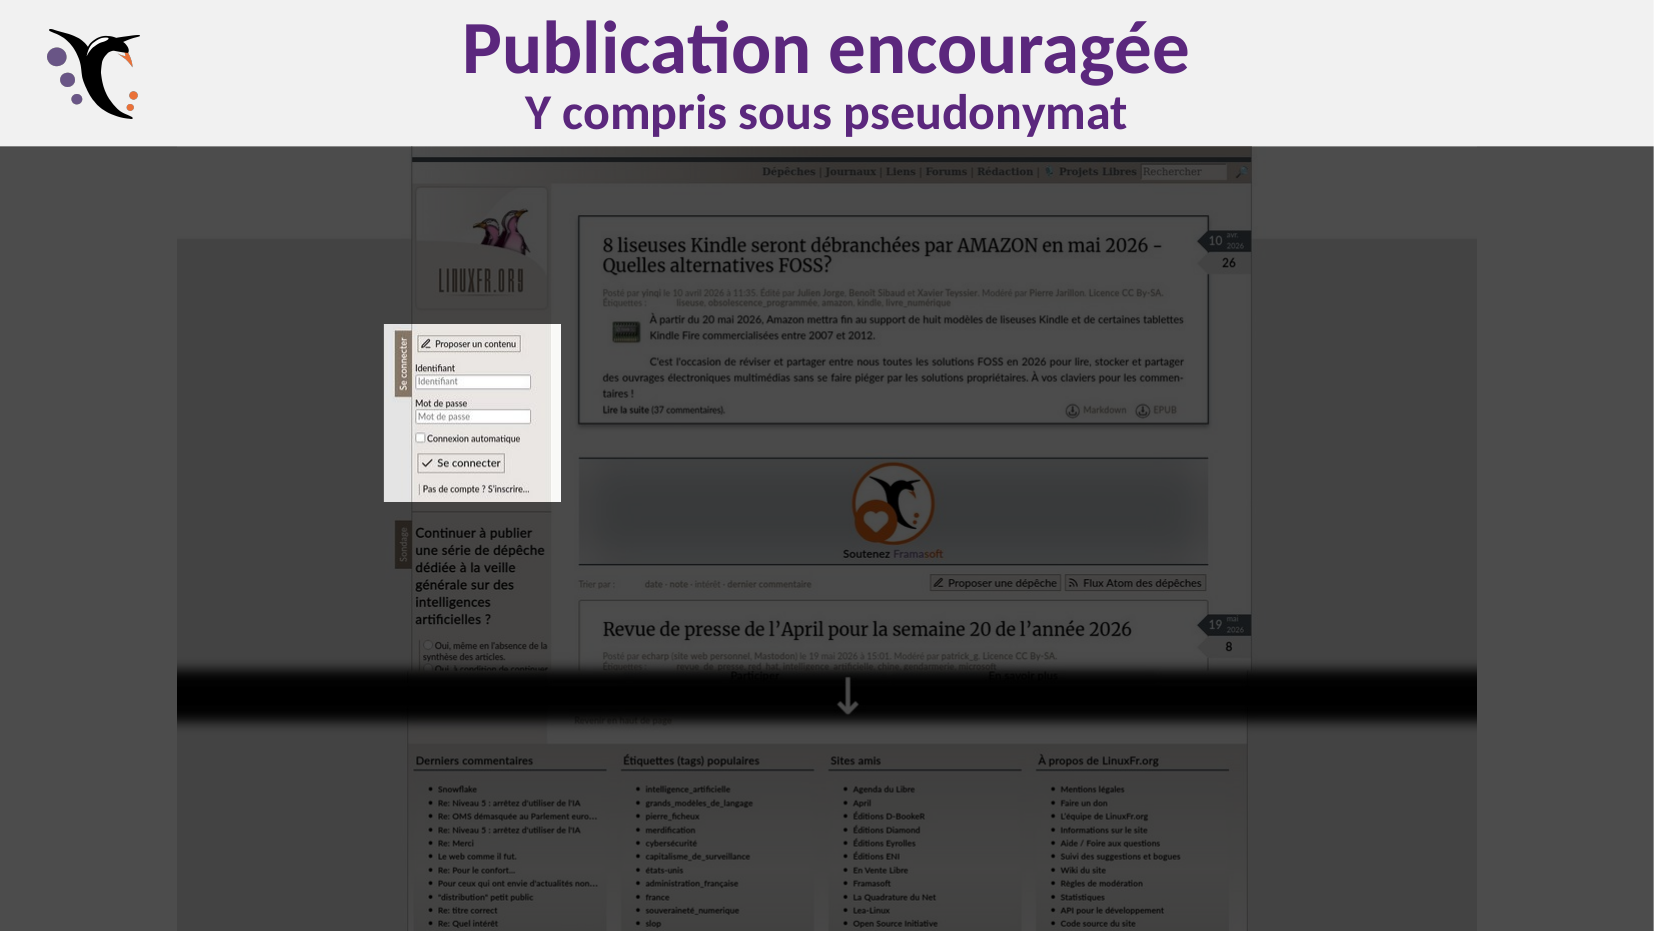

# Publication encouragée Y compris sous pseudonymat